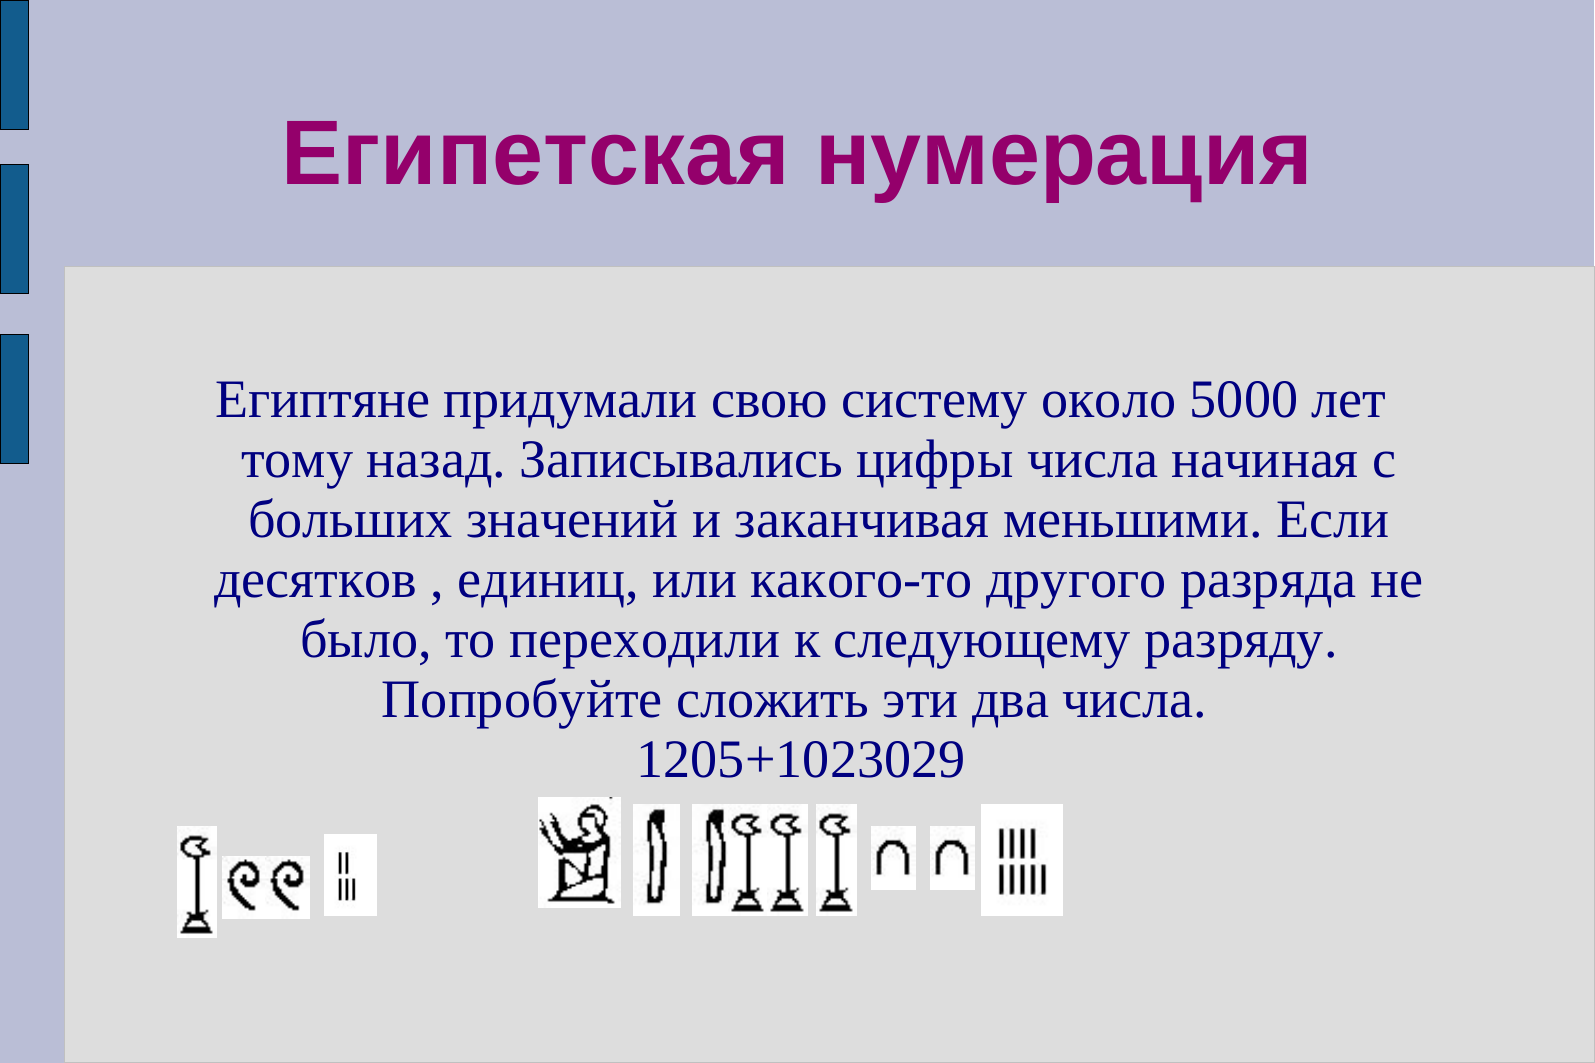

# Египетская нумерация
Египтяне придумали свою систему около 5000 лет тому назад. Записывались цифры числа начиная с больших значений и заканчивая меньшими. Если десятков , единиц, или какого-то другого разряда не было, то переходили к следующему разряду.
Попробуйте сложить эти два числа.
1205+1023029